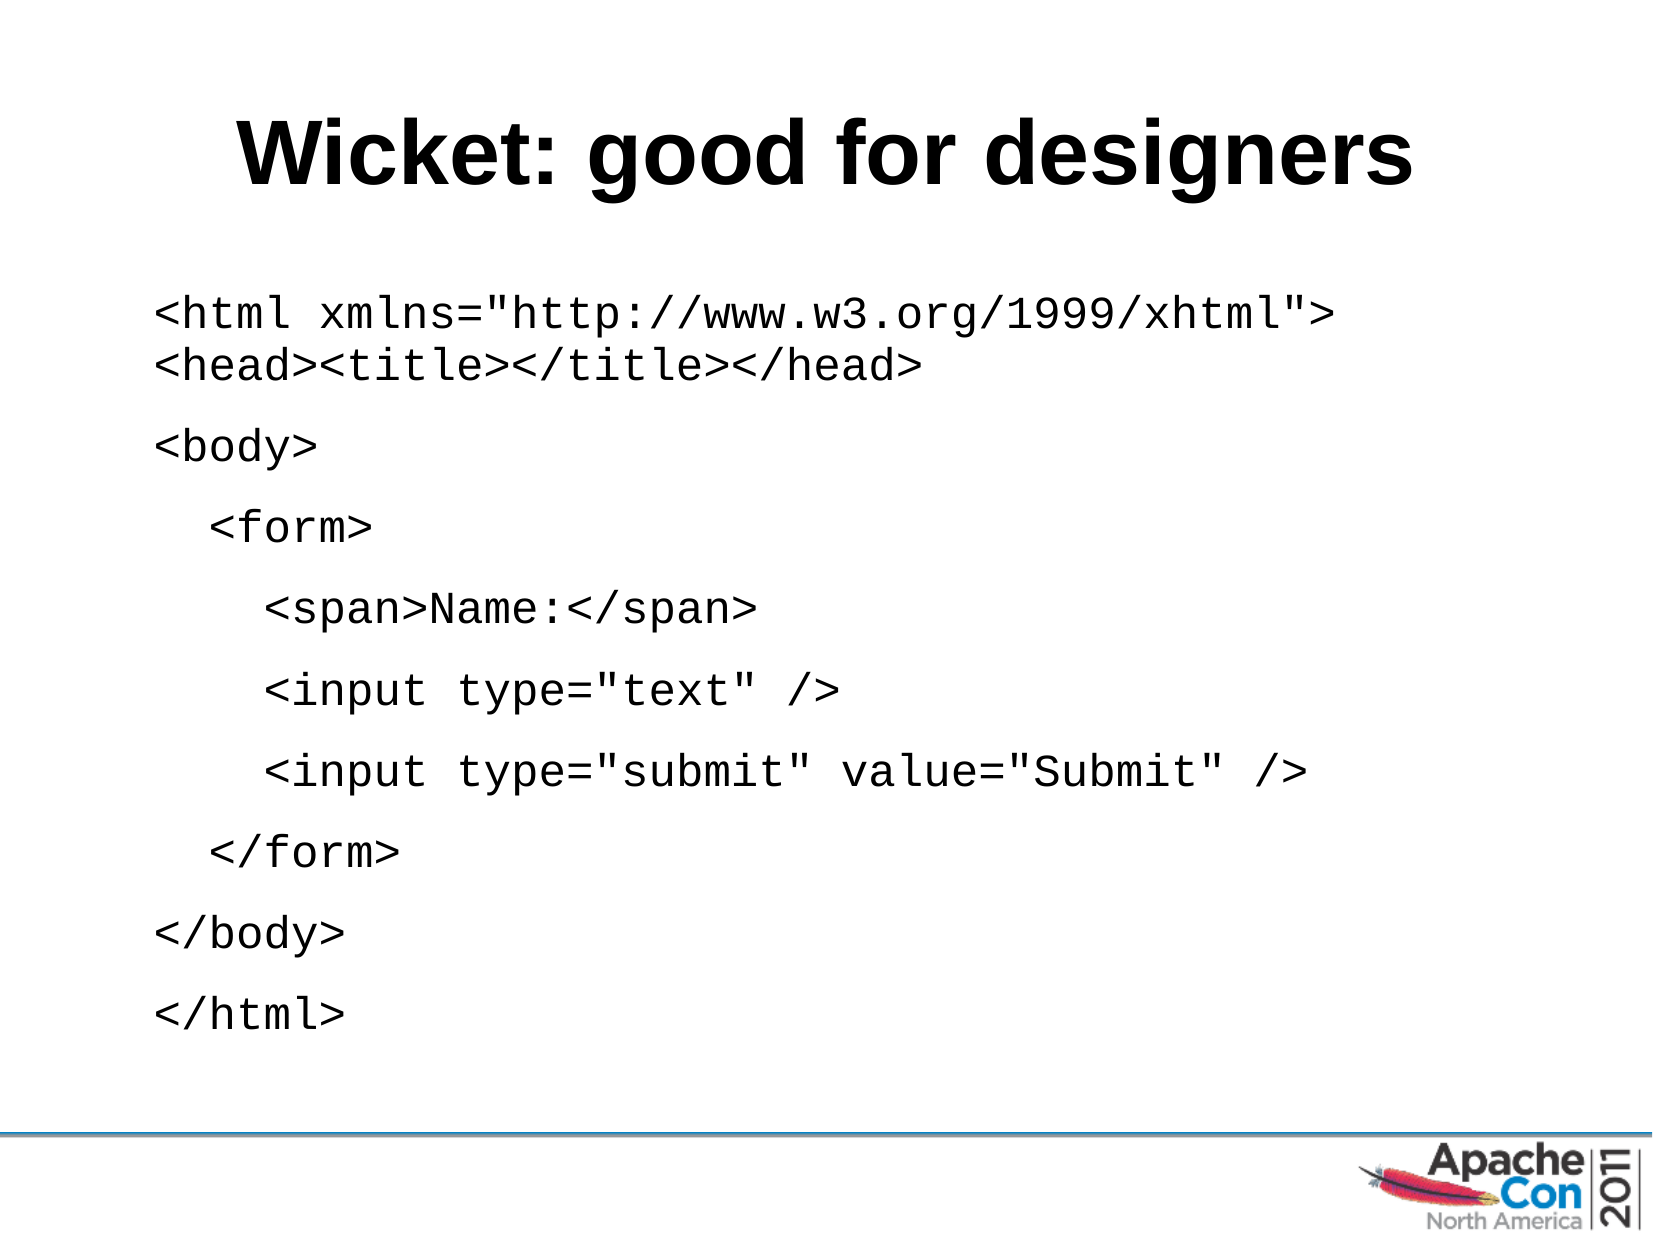

# Wicket: good for designers
<html xmlns="http://www.w3.org/1999/xhtml">
<head><title></title></head>
<body>
 <form>
 <span>Name:</span>
 <input type="text" />
 <input type="submit" value="Submit" />
 </form>
</body>
</html>